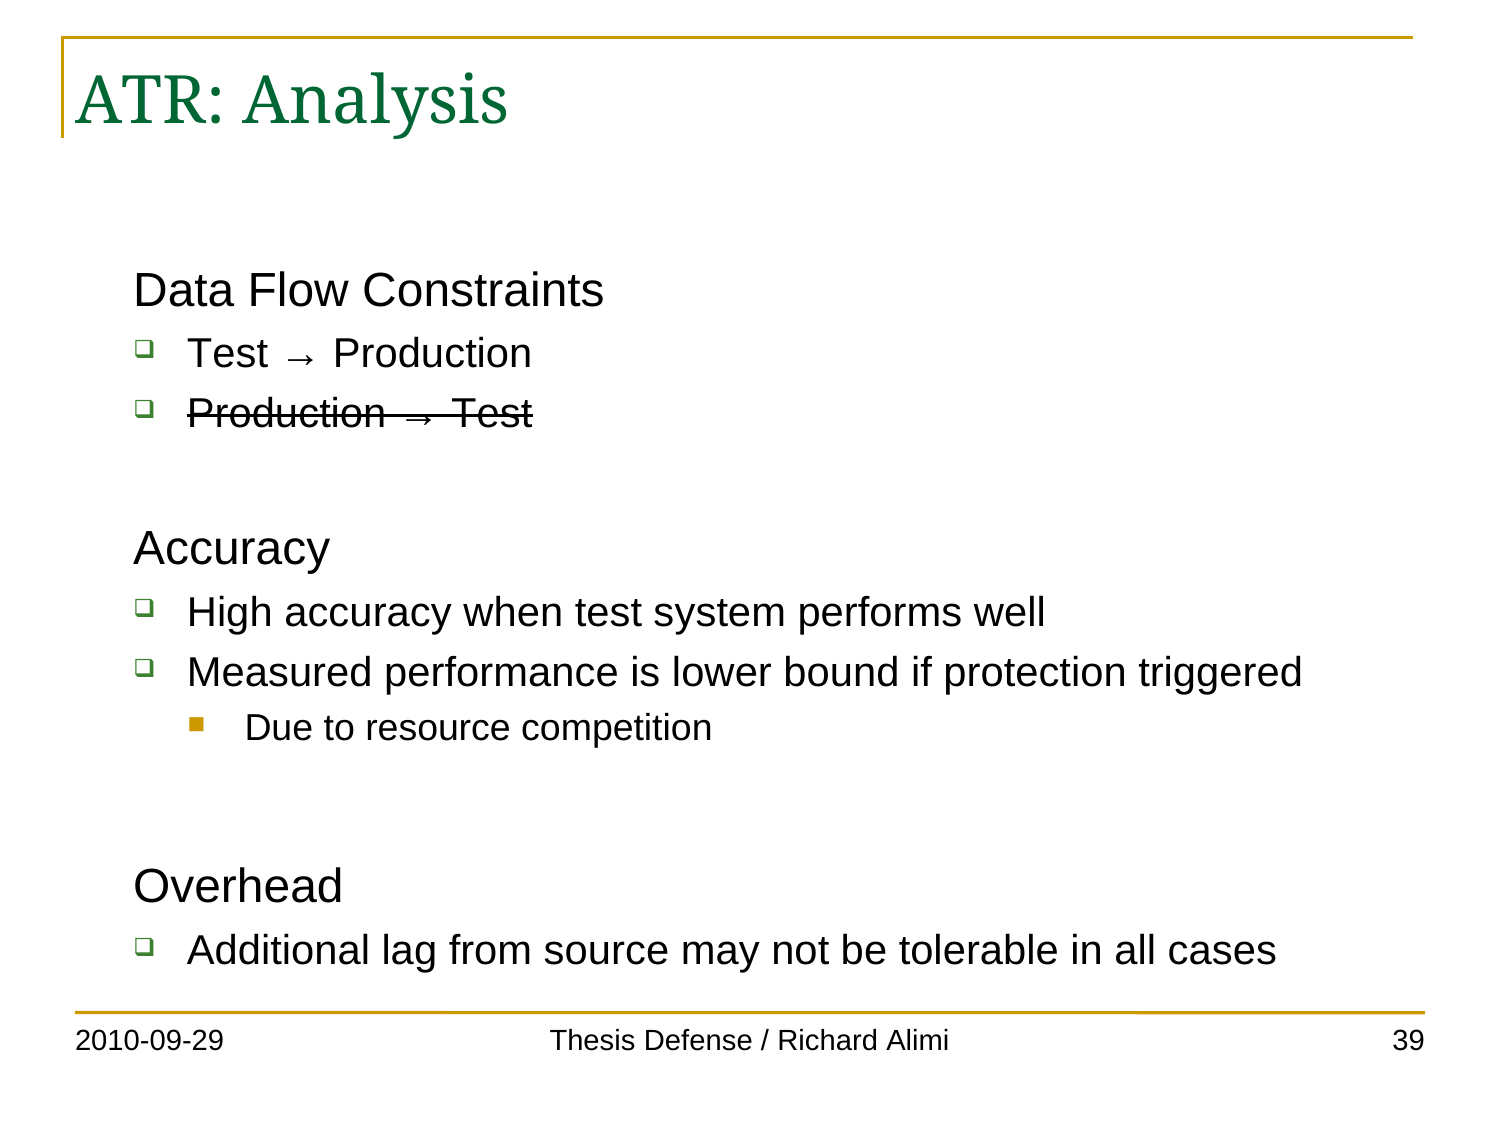

# ATR: Analysis
Data Flow Constraints
Test → Production
Production → Test
Accuracy
High accuracy when test system performs well
Measured performance is lower bound if protection triggered
Due to resource competition
Overhead
Additional lag from source may not be tolerable in all cases
2010-09-29
Thesis Defense / Richard Alimi
39